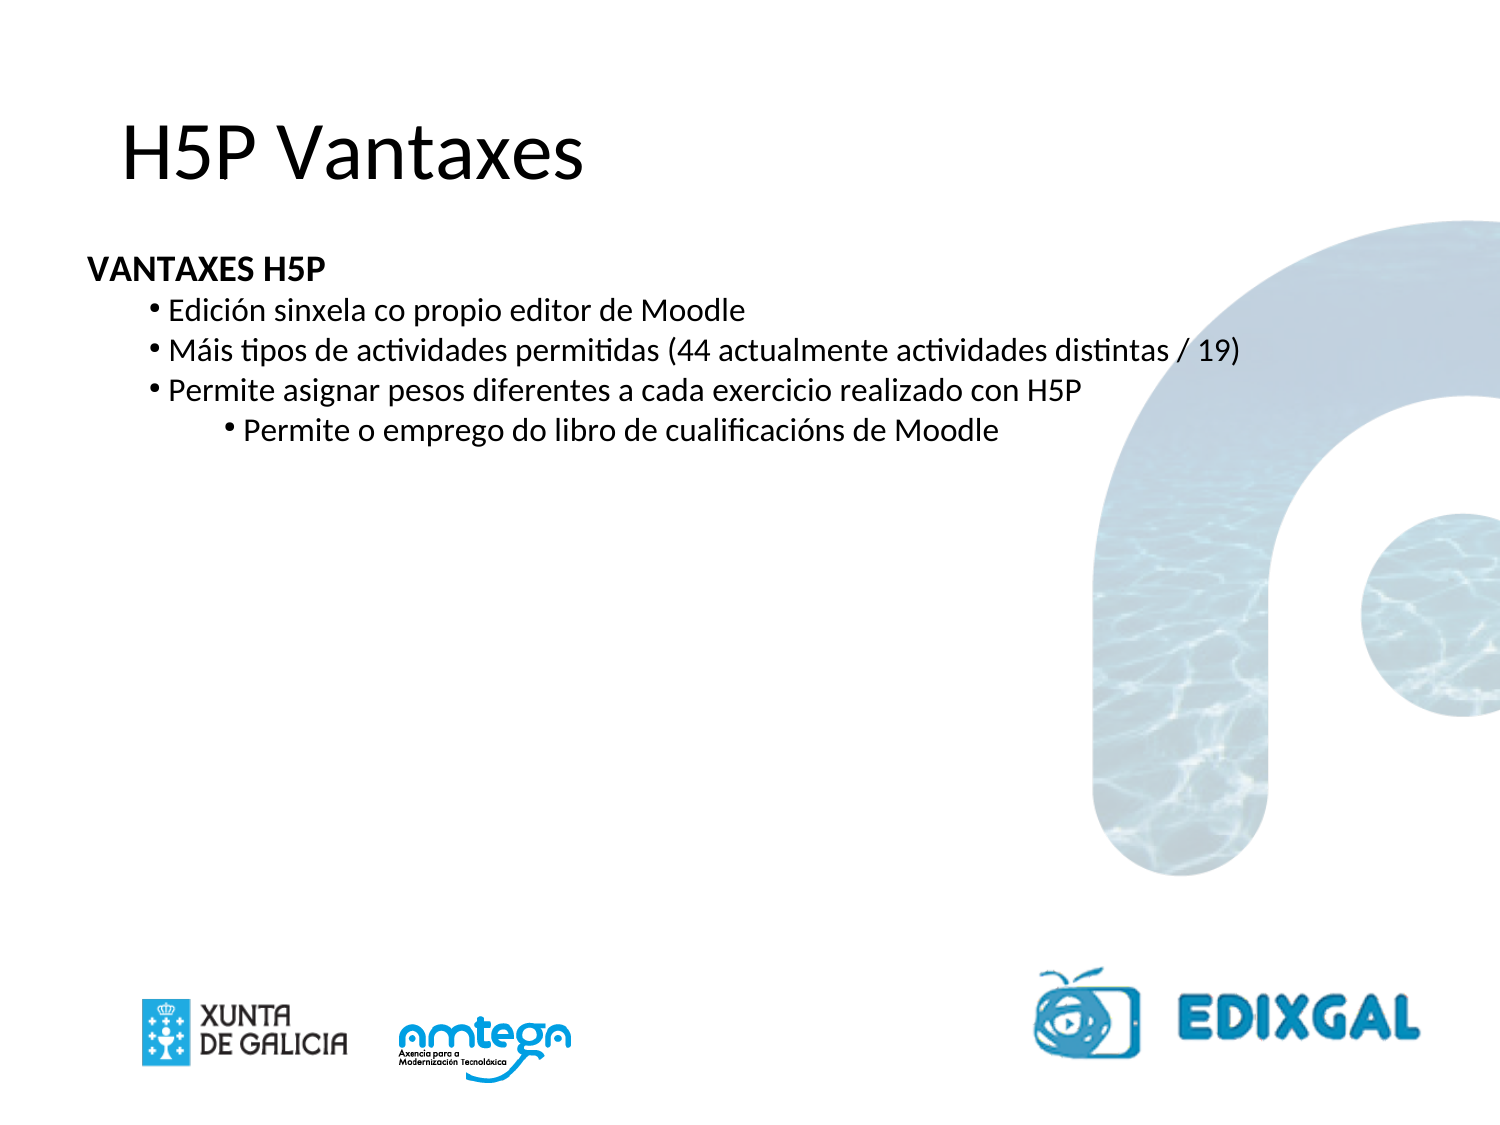

H5P Vantaxes
VANTAXES H5P
 Edición sinxela co propio editor de Moodle
 Máis tipos de actividades permitidas (44 actualmente actividades distintas / 19)
 Permite asignar pesos diferentes a cada exercicio realizado con H5P
 Permite o emprego do libro de cualificacións de Moodle